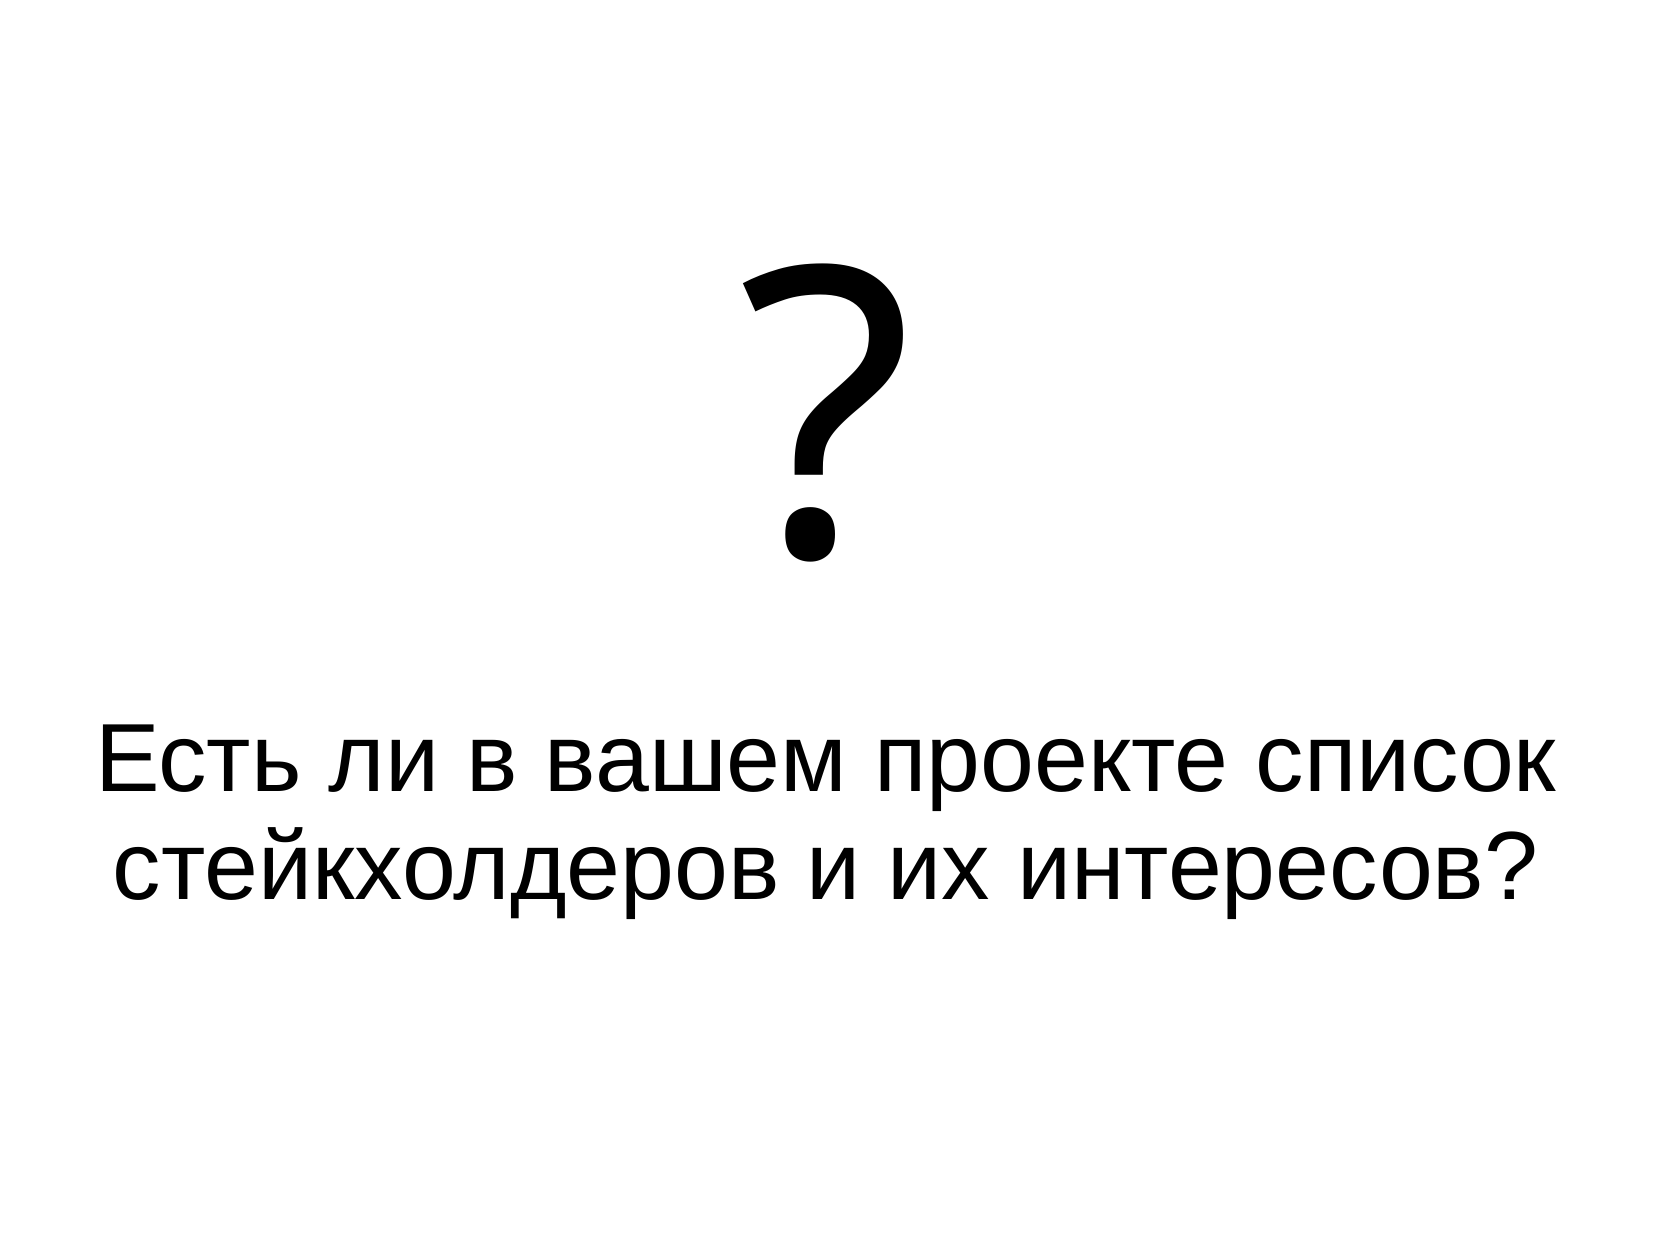

# ?
Есть ли в вашем проекте список стейкхолдеров и их интересов?